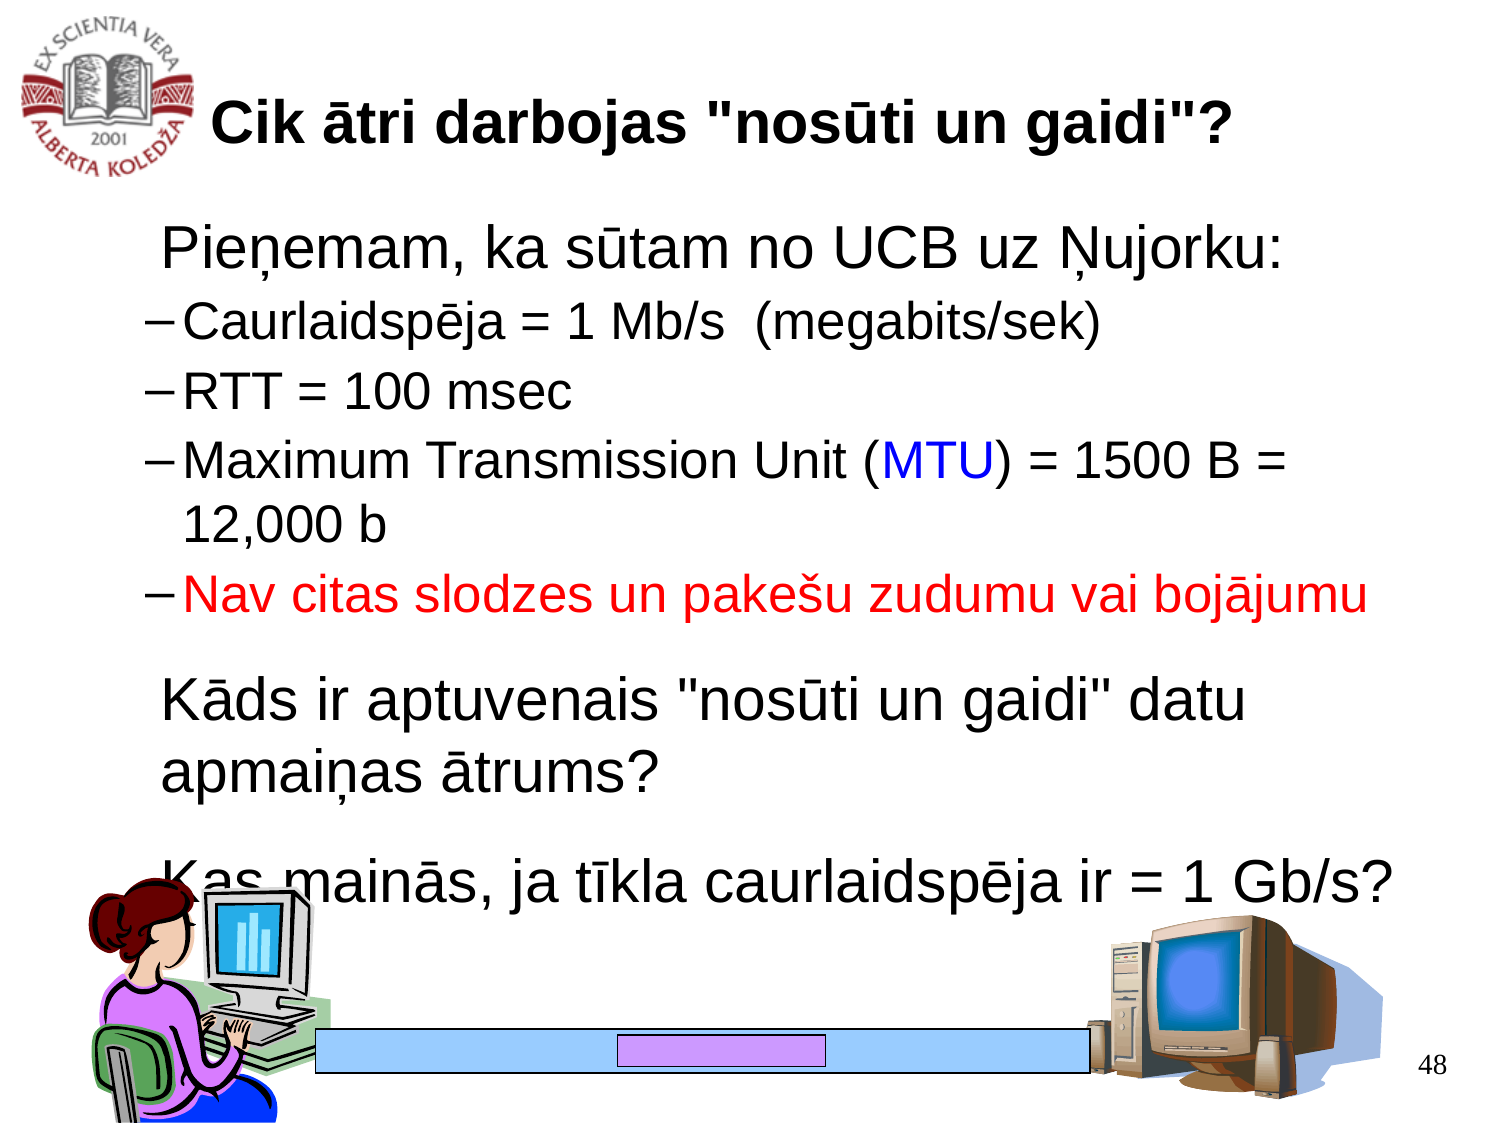

# Cik ātri darbojas "nosūti un gaidi"?
Pieņemam, ka sūtam no UCB uz Ņujorku:
Caurlaidspēja = 1 Mb/s (megabits/sek)
RTT = 100 msec
Maximum Transmission Unit (MTU) = 1500 B = 12,000 b
Nav citas slodzes un pakešu zudumu vai bojājumu
Kāds ir aptuvenais "nosūti un gaidi" datu apmaiņas ātrums?
Kas mainās, ja tīkla caurlaidspēja ir = 1 Gb/s?